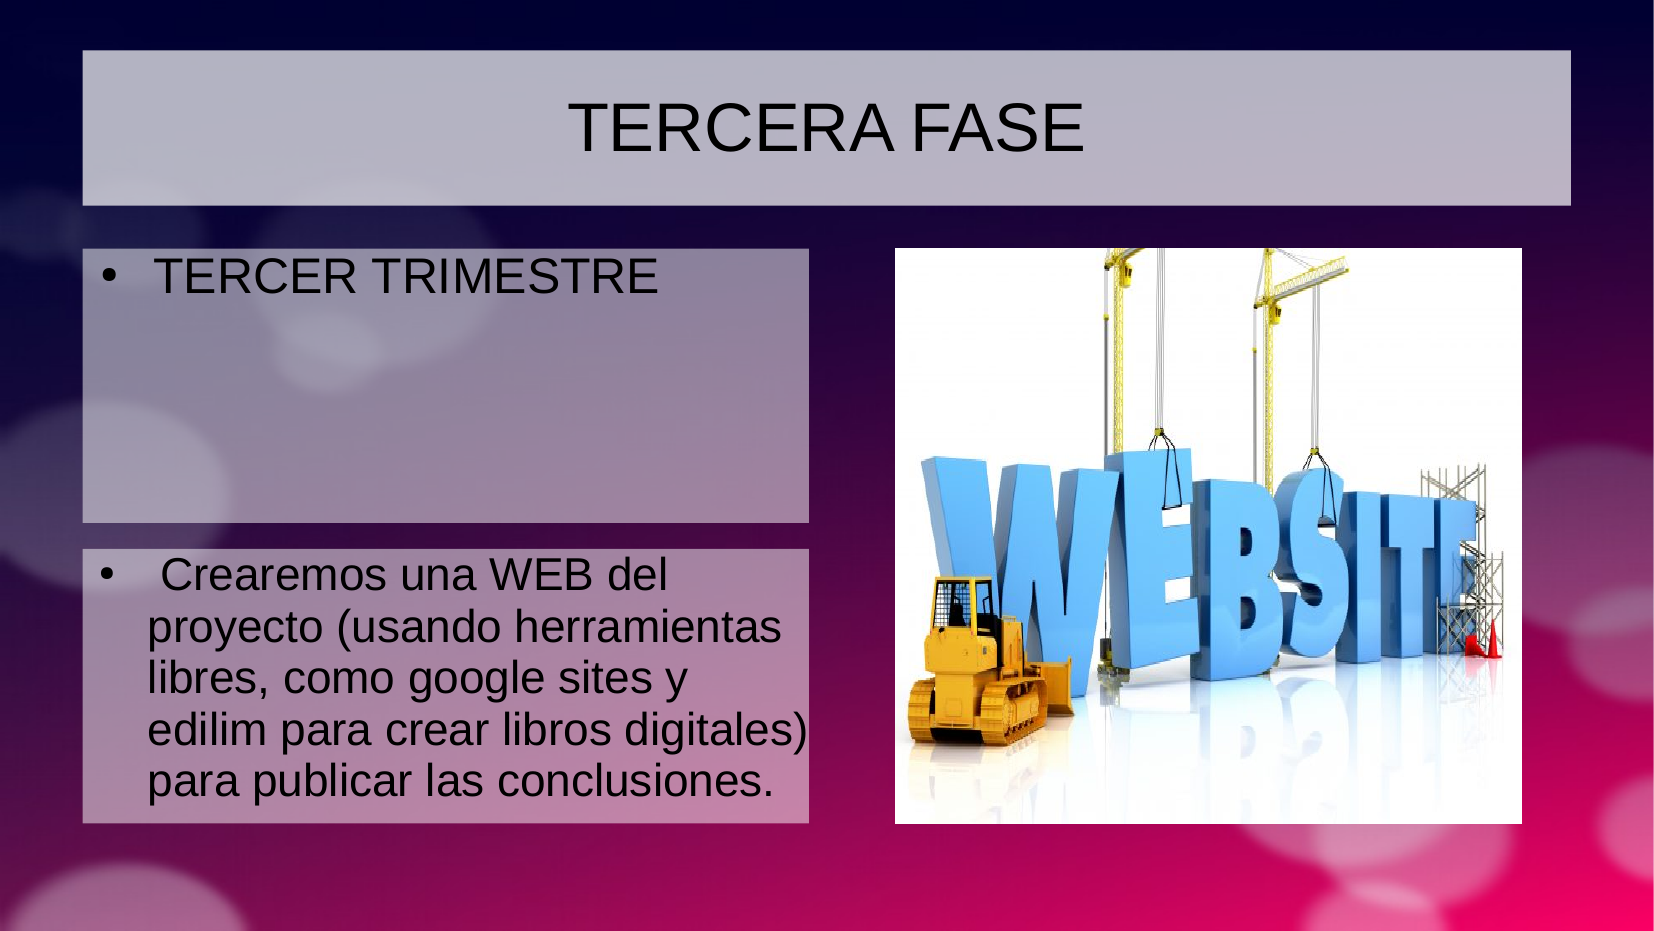

# TERCERA FASE
TERCER TRIMESTRE
 Crearemos una WEB del proyecto (usando herramientas libres, como google sites y edilim para crear libros digitales) para publicar las conclusiones.